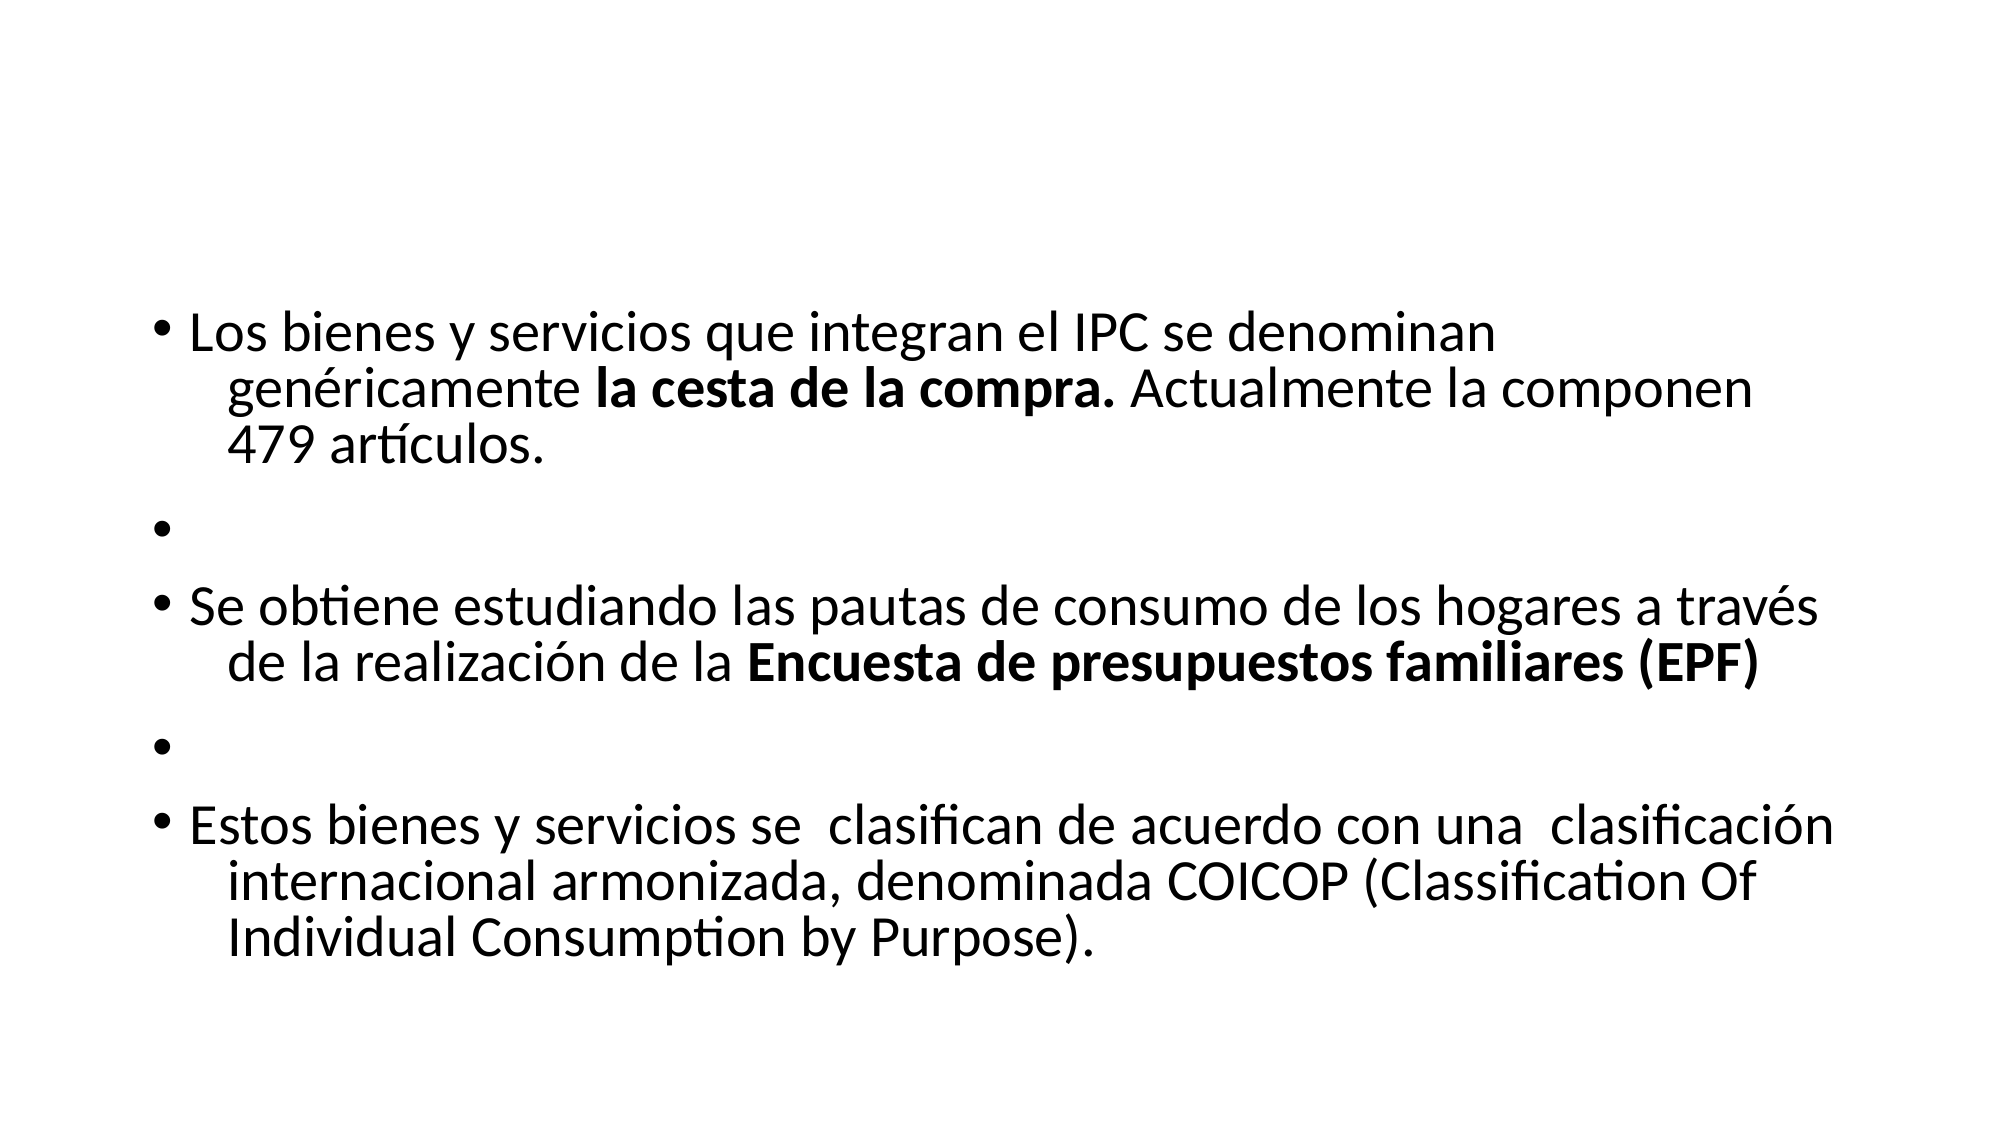

#
Los bienes y servicios que integran el IPC se denominan genéricamente la cesta de la compra. Actualmente la componen 479 artículos.
Se obtiene estudiando las pautas de consumo de los hogares a través de la realización de la Encuesta de presupuestos familiares (EPF)
Estos bienes y servicios se clasifican de acuerdo con una clasificación internacional armonizada, denominada COICOP (Classification Of Individual Consumption by Purpose).